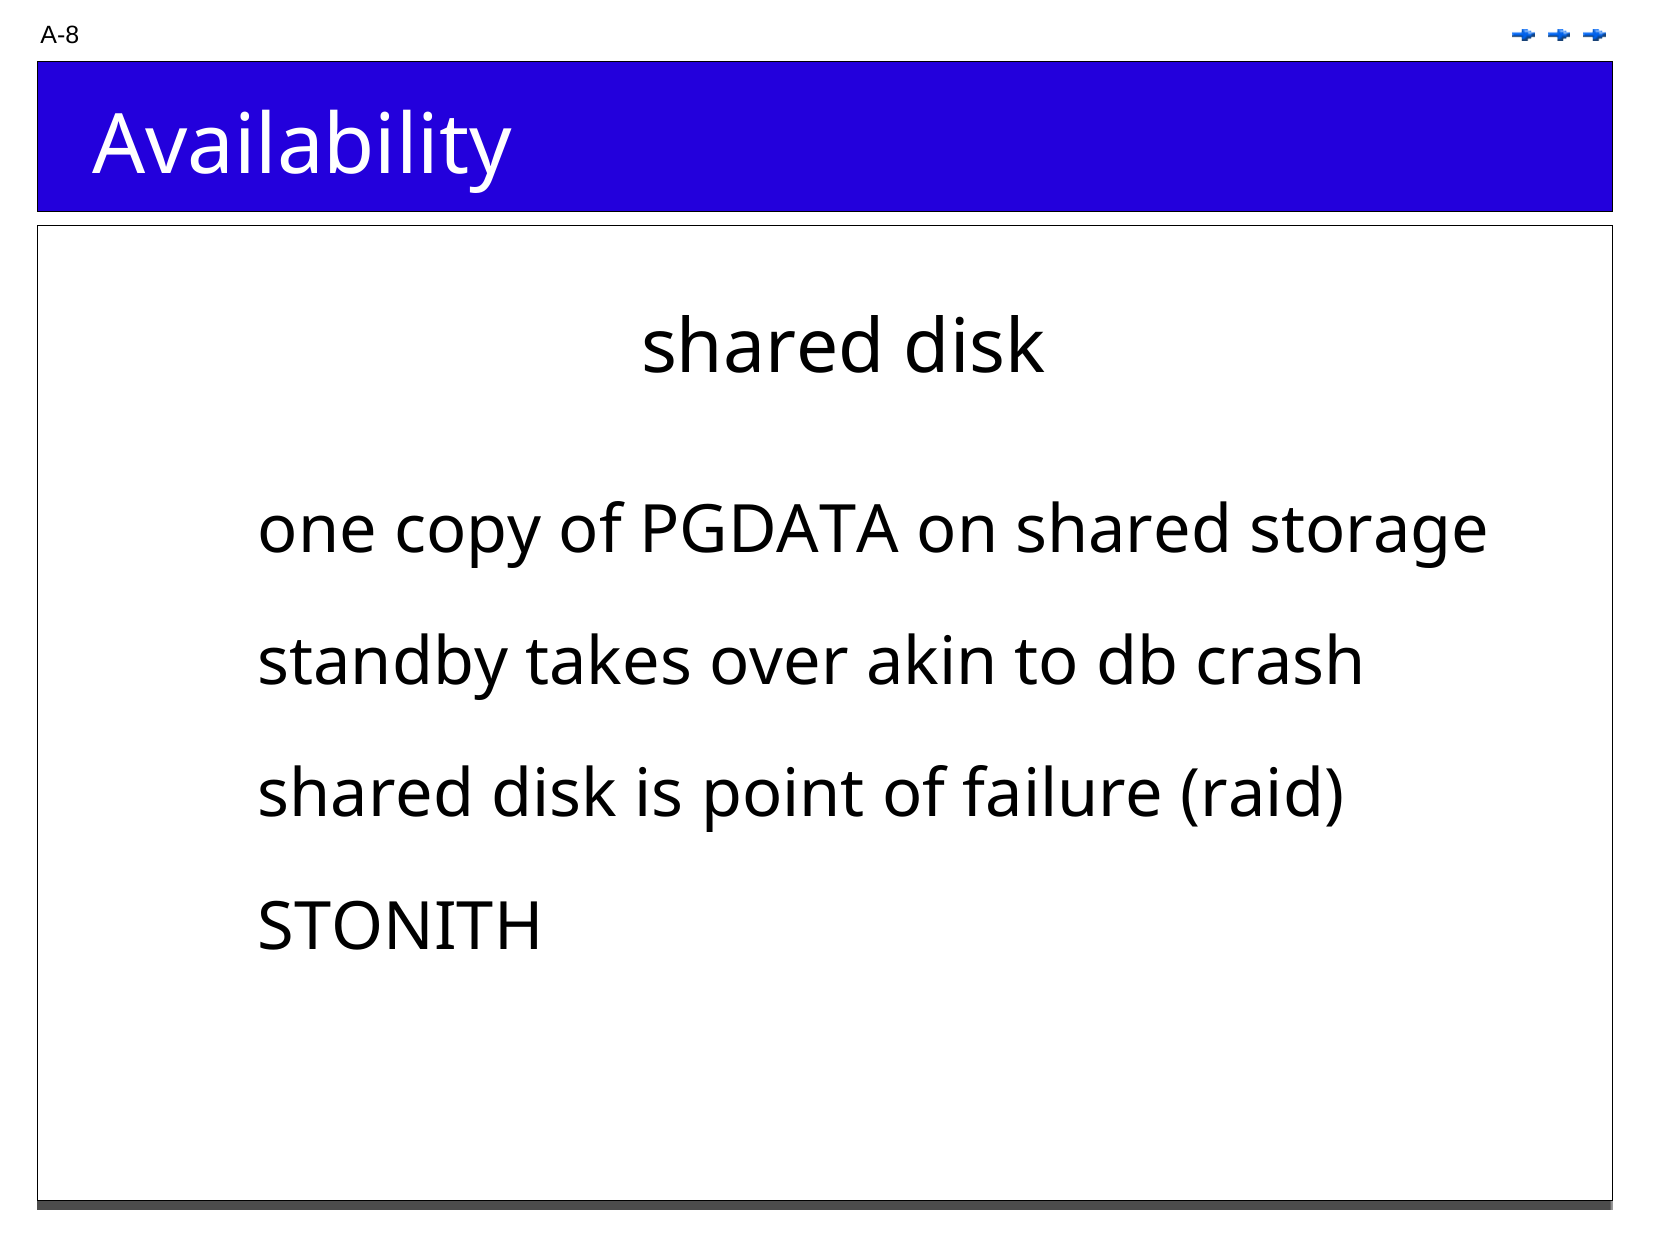

A-8
Availability
shared disk
 one copy of PGDATA on shared storage
 standby takes over akin to db crash
 shared disk is point of failure (raid)
 STONITH